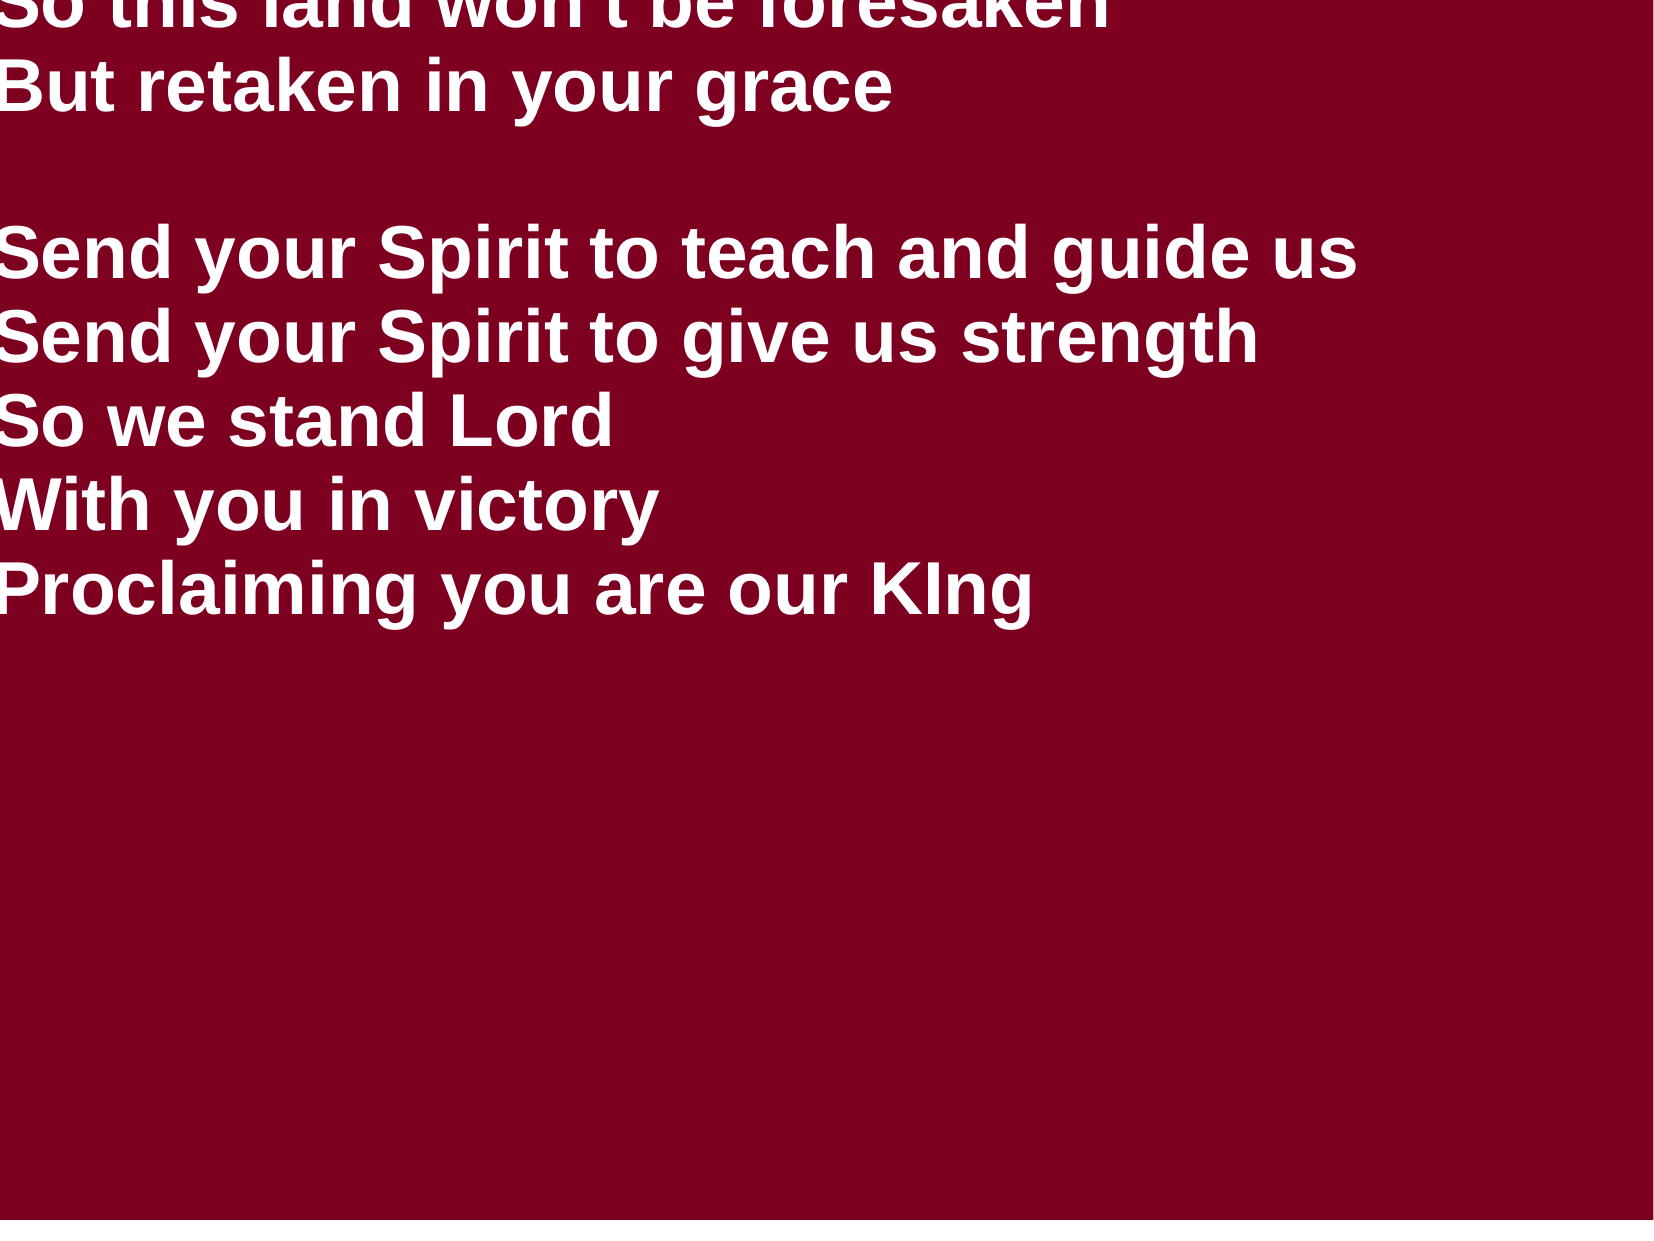

Empower us Jesus for our nation
Empower us Jesus for our own sake
So this land won't be foresaken
But retaken in your grace
Send your Spirit to teach and guide us
Send your Spirit to give us strength
So we stand Lord
With you in victory
Proclaiming you are our KIng
#